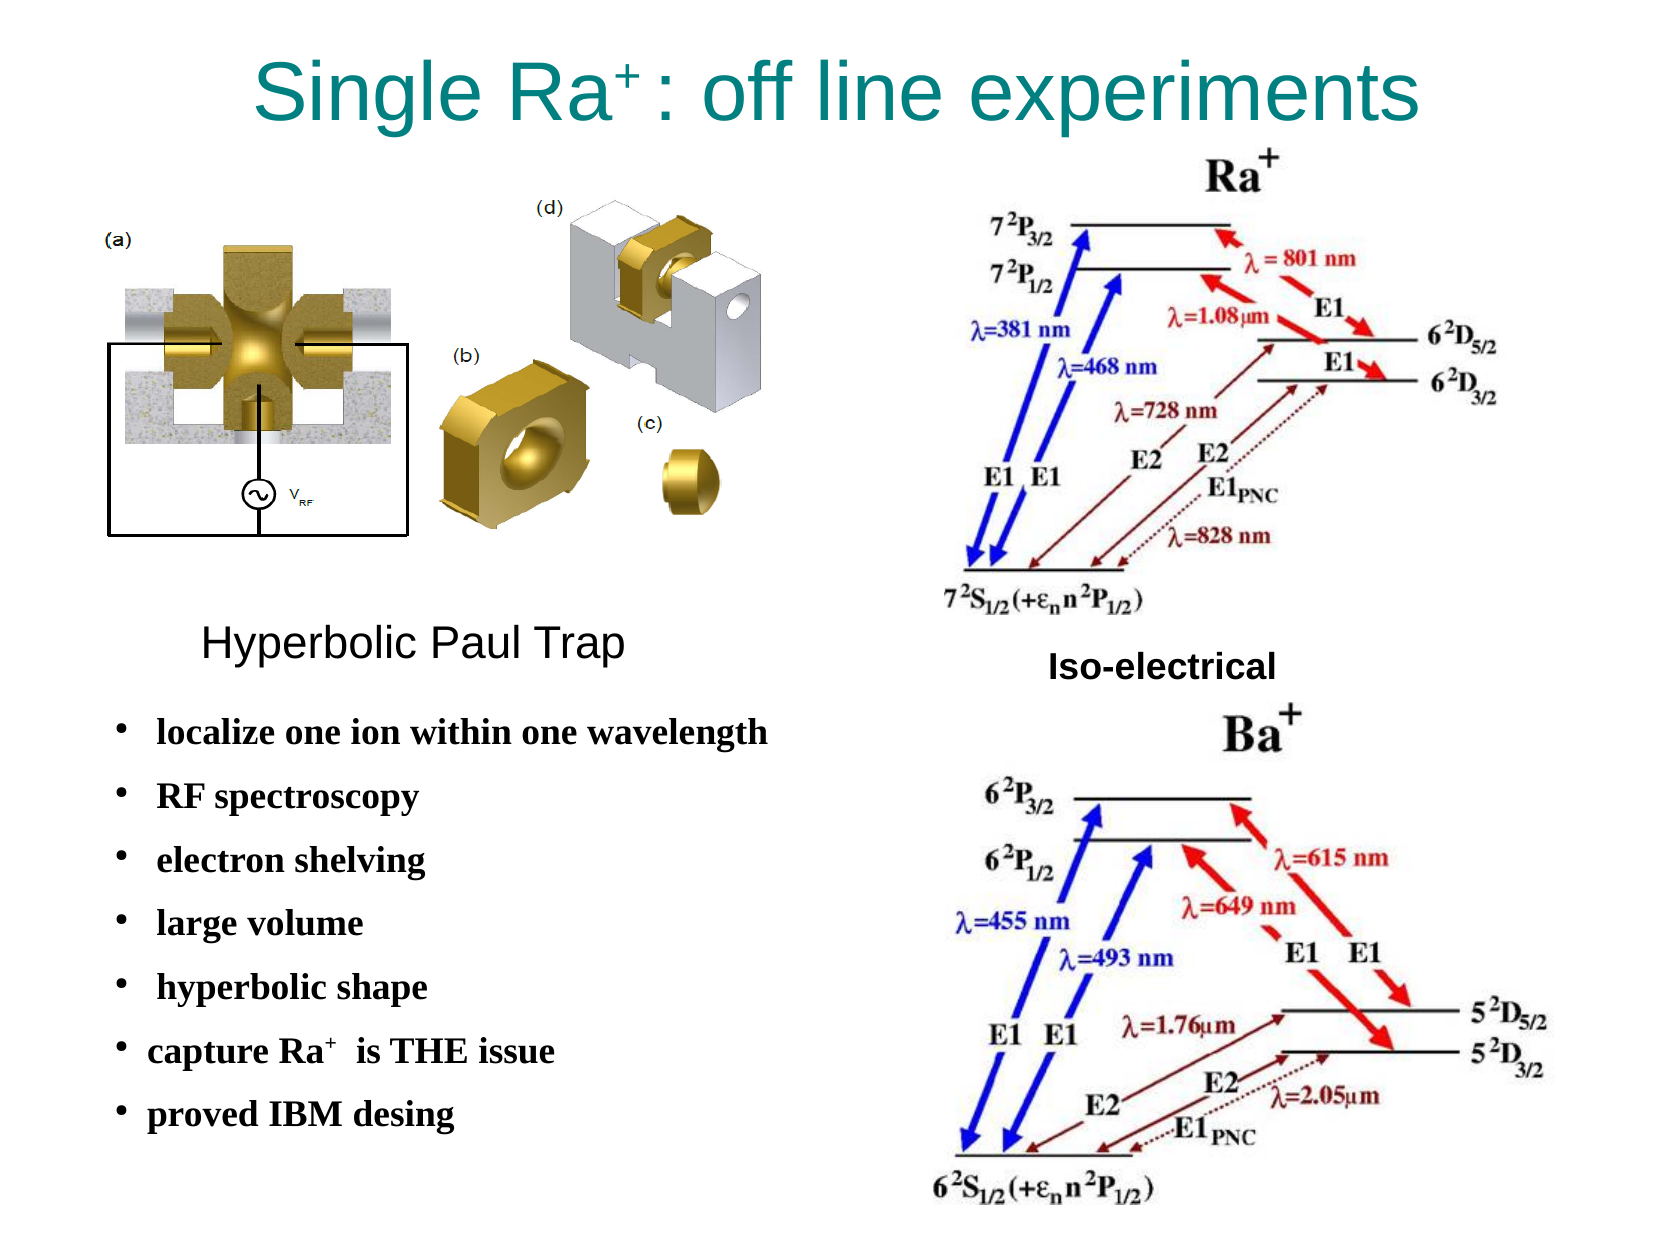

# Single Ra+ : off line experiments
Hyperbolic Paul Trap
Iso-electrical
 localize one ion within one wavelength
 RF spectroscopy
 electron shelving
 large volume
 hyperbolic shape
 capture Ra+ is THE issue
 proved IBM desing